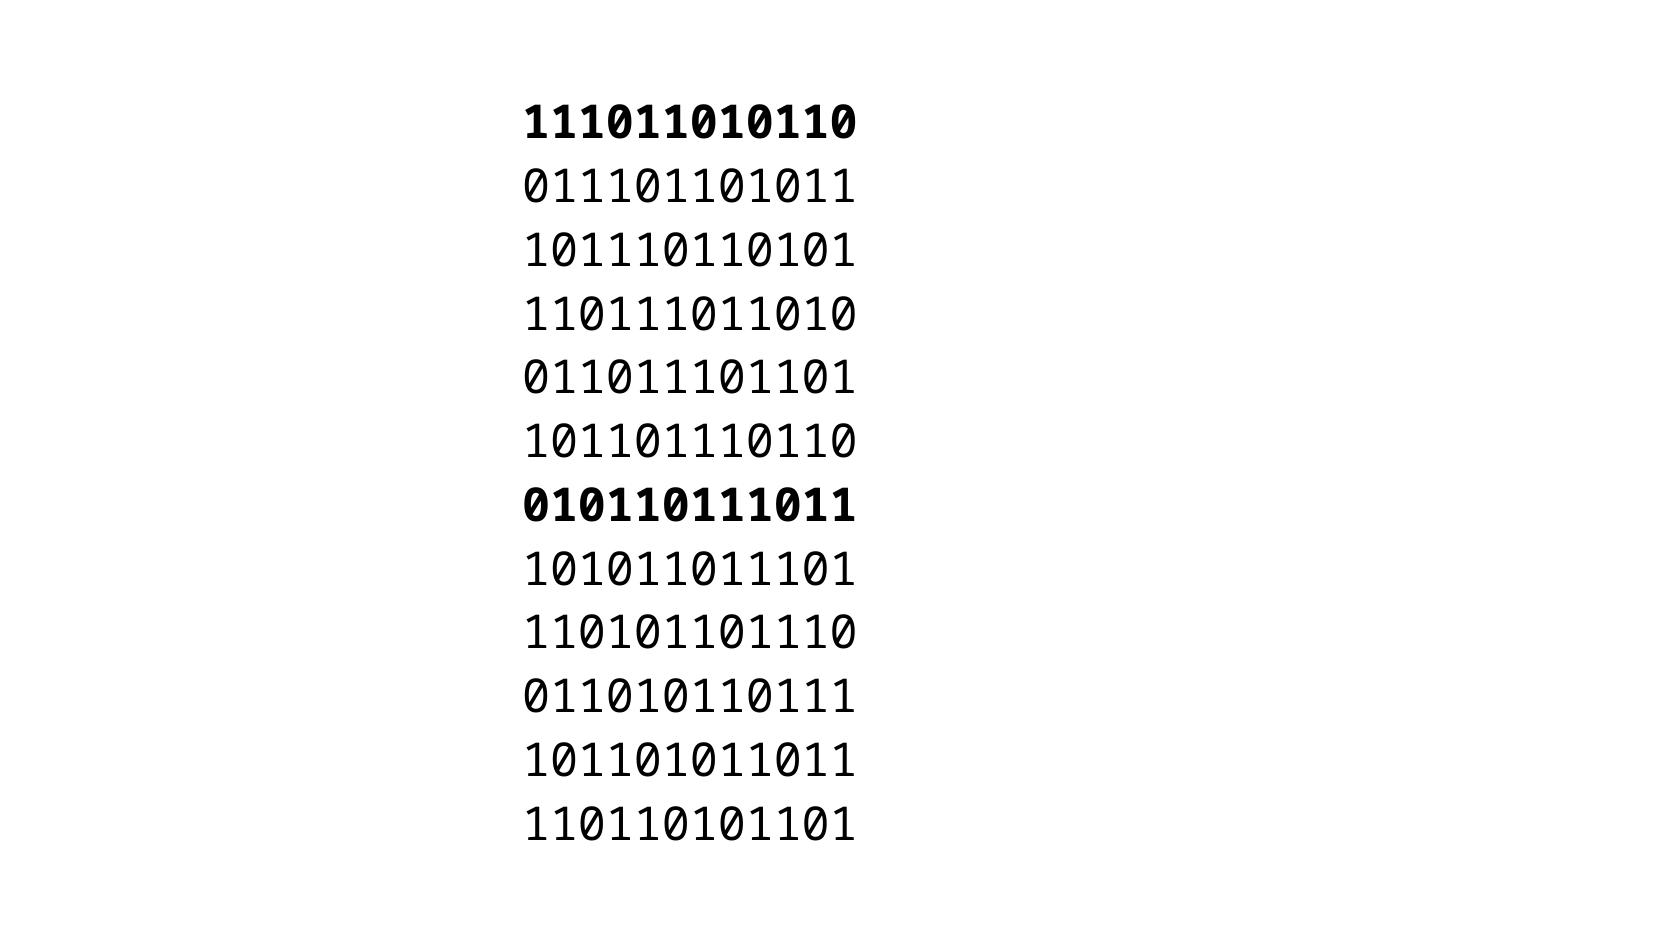

# 111011010110
011101101011
101110110101
110111011010
011011101101
101101110110
010110111011
101011011101
110101101110
011010110111
101101011011
110110101101